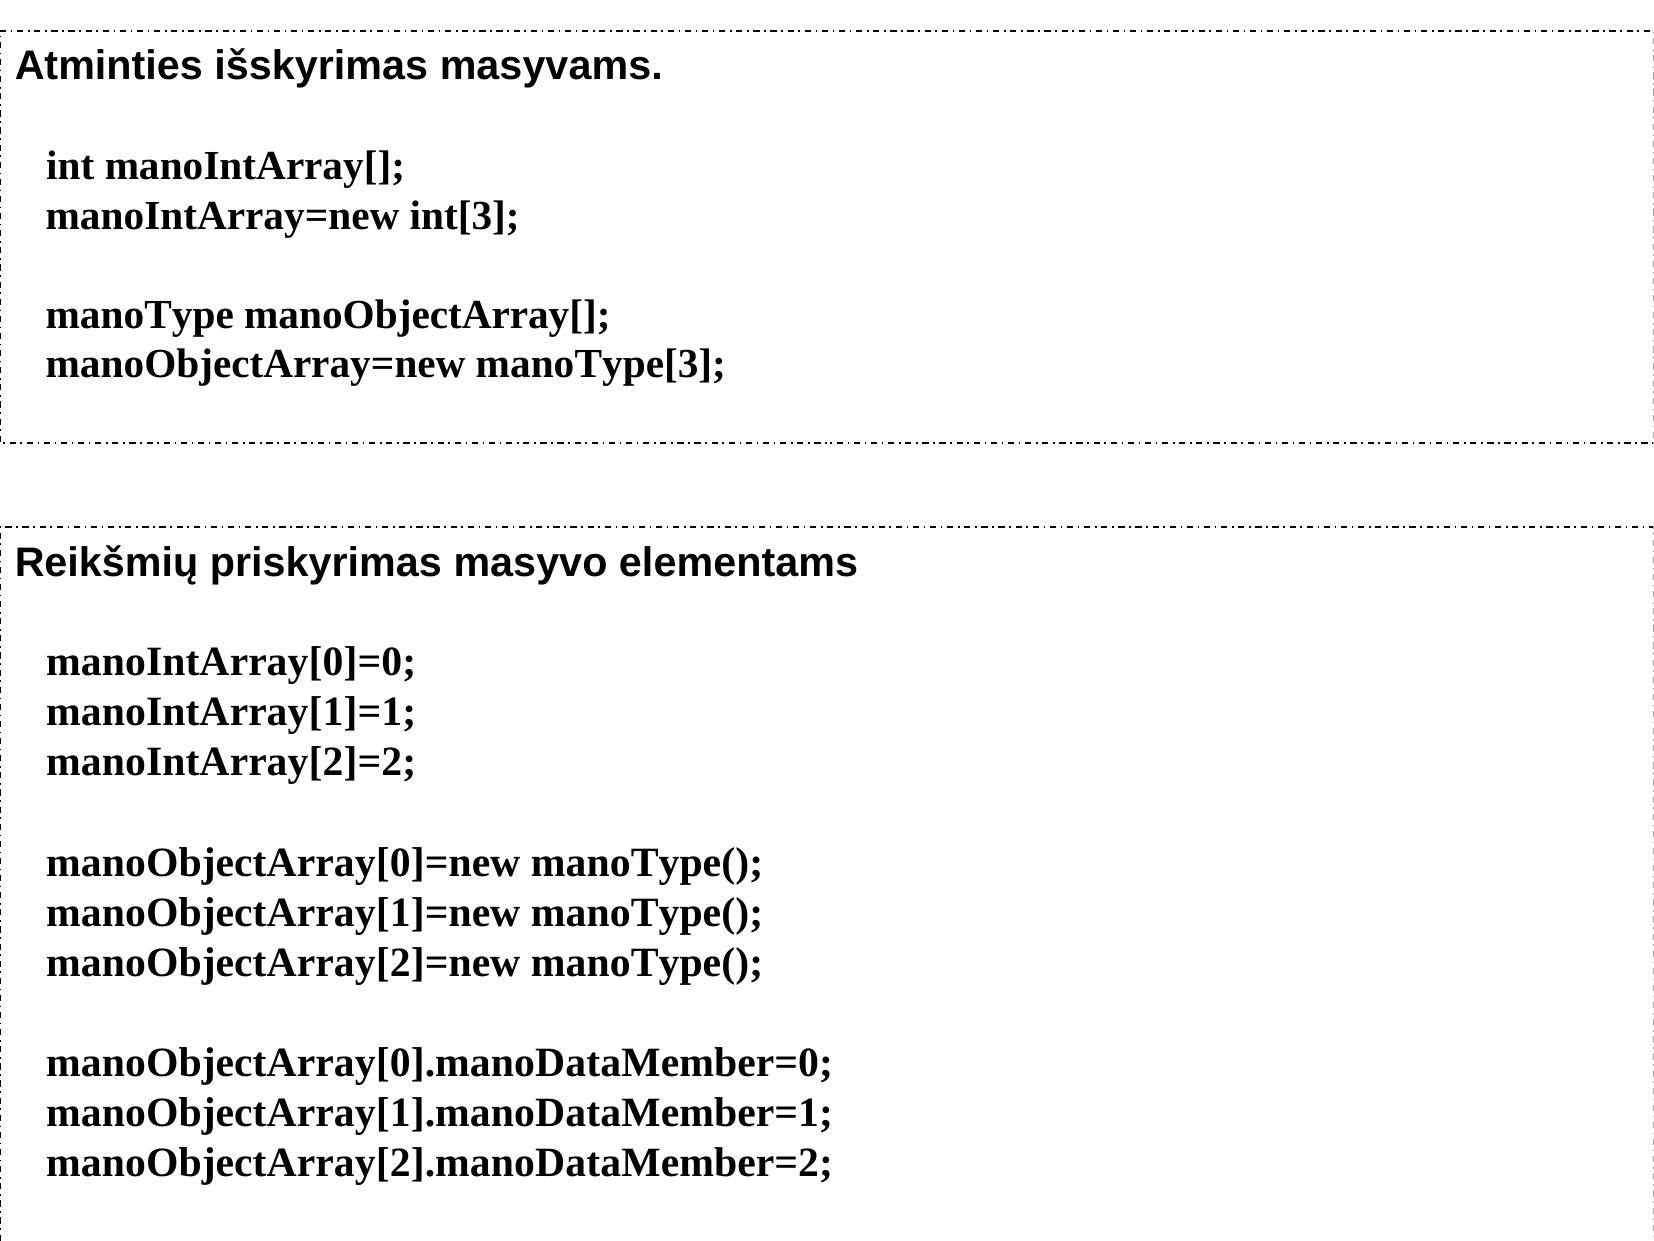

Atminties išskyrimas masyvams.
 int manoIntArray[];
 manoIntArray=new int[3];
 manoType manoObjectArray[];
 manoObjectArray=new manoType[3];
Reikšmių priskyrimas masyvo elementams
 manoIntArray[0]=0;
 manoIntArray[1]=1;
 manoIntArray[2]=2;
 manoObjectArray[0]=new manoType();
 manoObjectArray[1]=new manoType();
 manoObjectArray[2]=new manoType();
 manoObjectArray[0].manoDataMember=0;
 manoObjectArray[1].manoDataMember=1;
 manoObjectArray[2].manoDataMember=2;